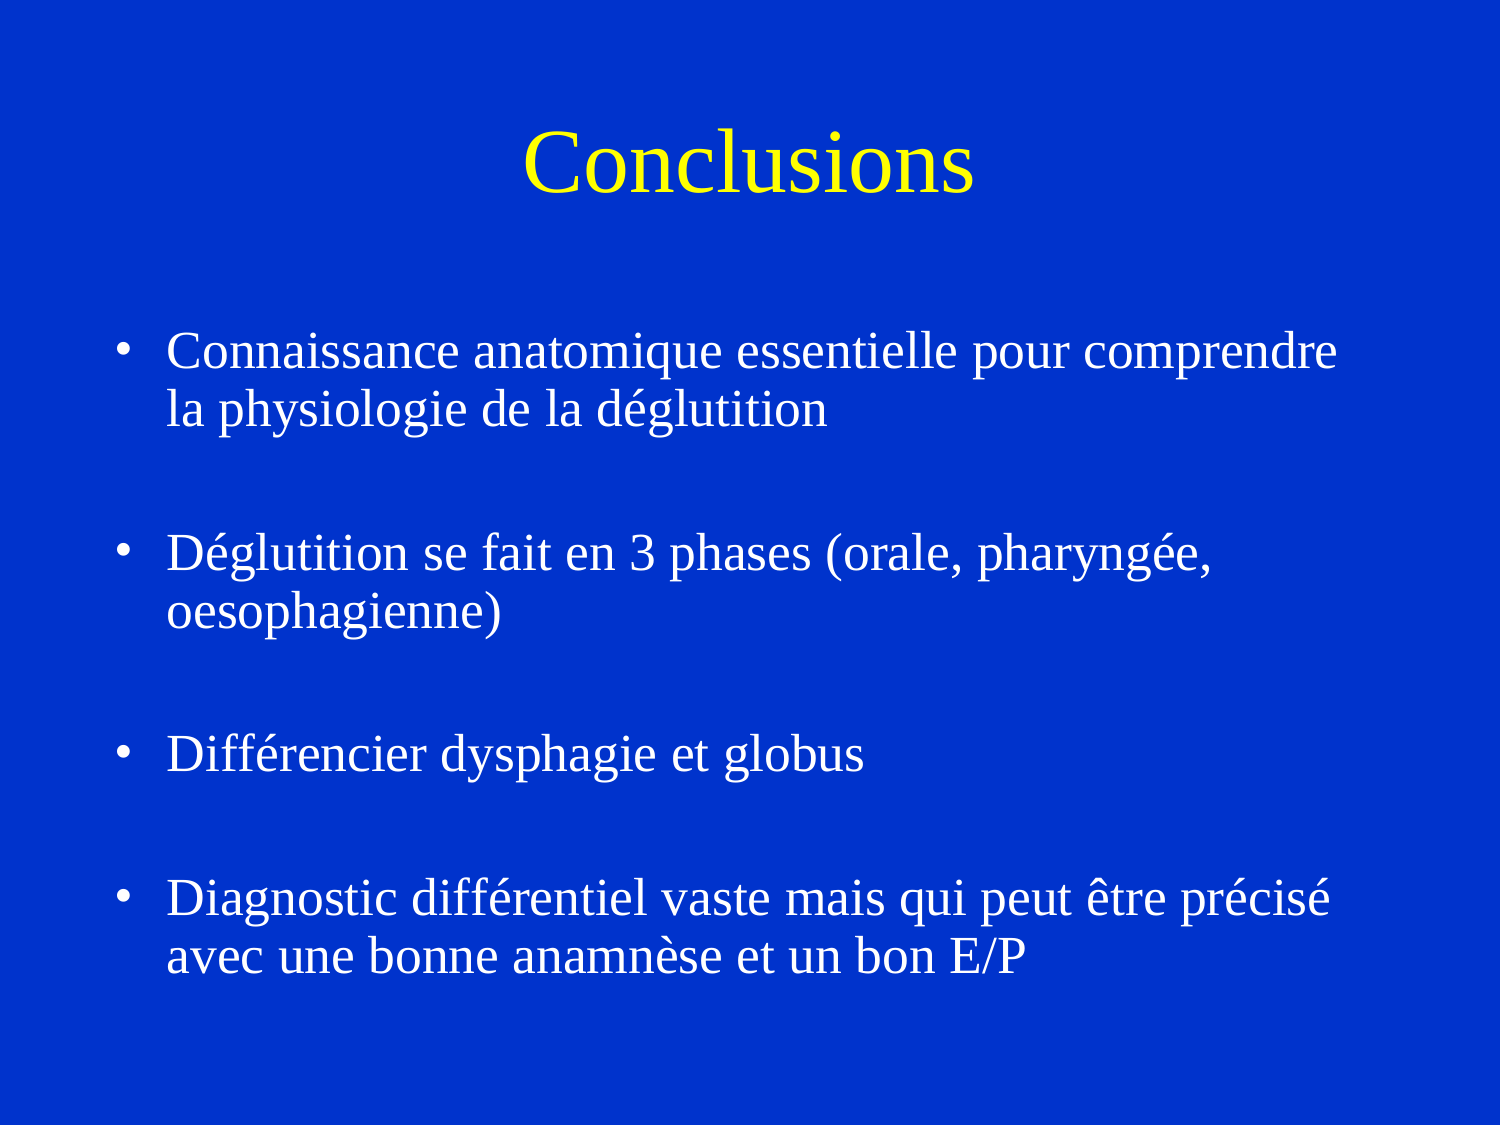

# Conclusions
Connaissance anatomique essentielle pour comprendre la physiologie de la déglutition
Déglutition se fait en 3 phases (orale, pharyngée, oesophagienne)
Différencier dysphagie et globus
Diagnostic différentiel vaste mais qui peut être précisé avec une bonne anamnèse et un bon E/P